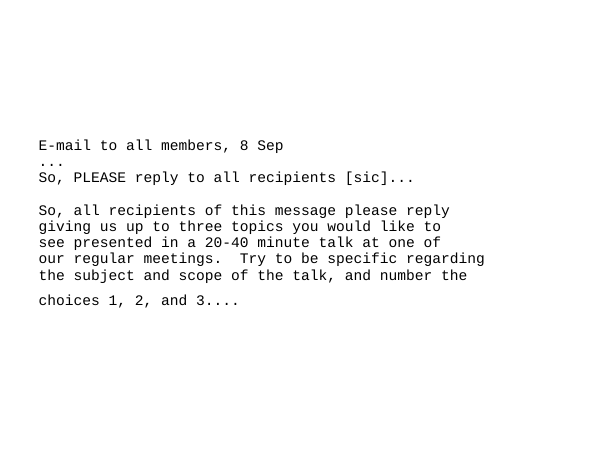

E-mail to all members, 8 Sep
...
So, PLEASE reply to all recipients [sic]...
So, all recipients of this message please reply
giving us up to three topics you would like to
see presented in a 20-40 minute talk at one of
our regular meetings.  Try to be specific regarding
the subject and scope of the talk, and number the
choices 1, 2, and 3....